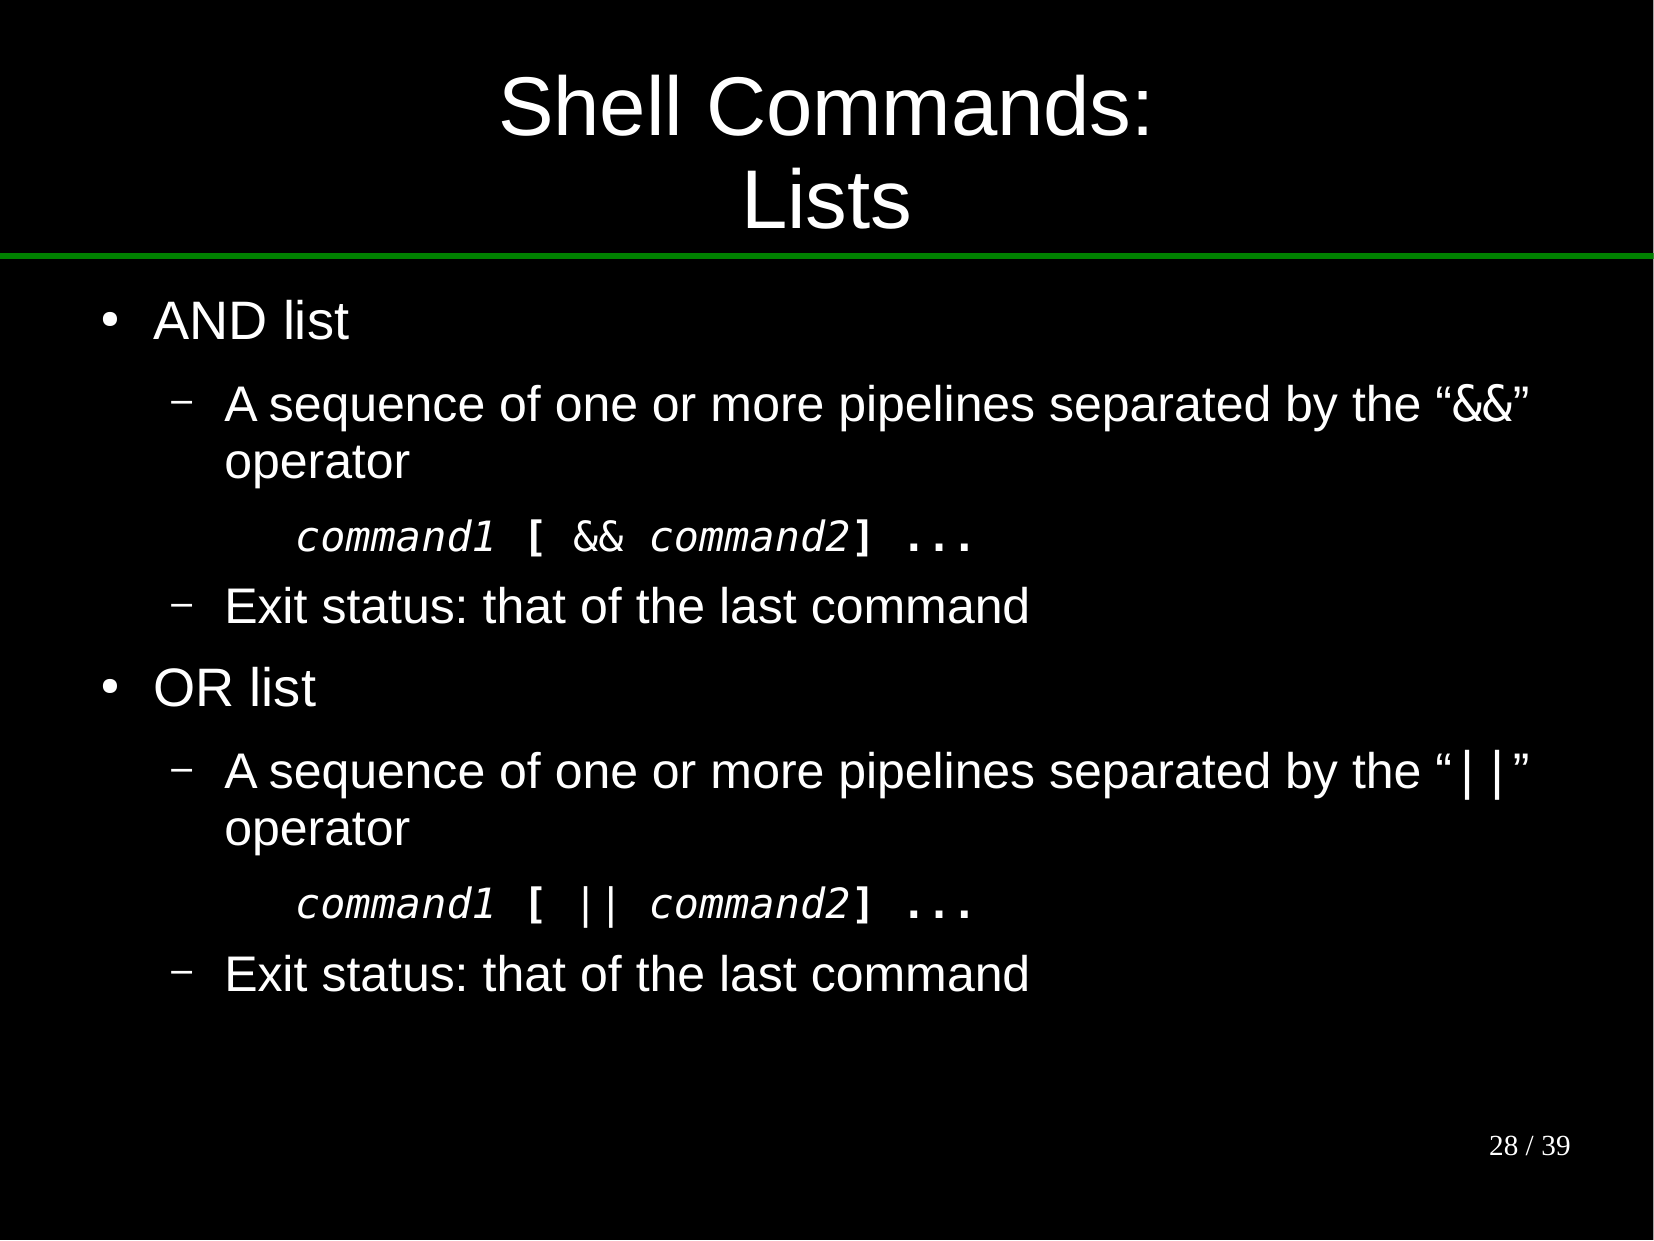

# Shell Commands: Lists
AND list
A sequence of one or more pipelines separated by the “&&” operator
command1 [ && command2] ...
Exit status: that of the last command
OR list
A sequence of one or more pipelines separated by the “||” operator
command1 [ || command2] ...
Exit status: that of the last command
28